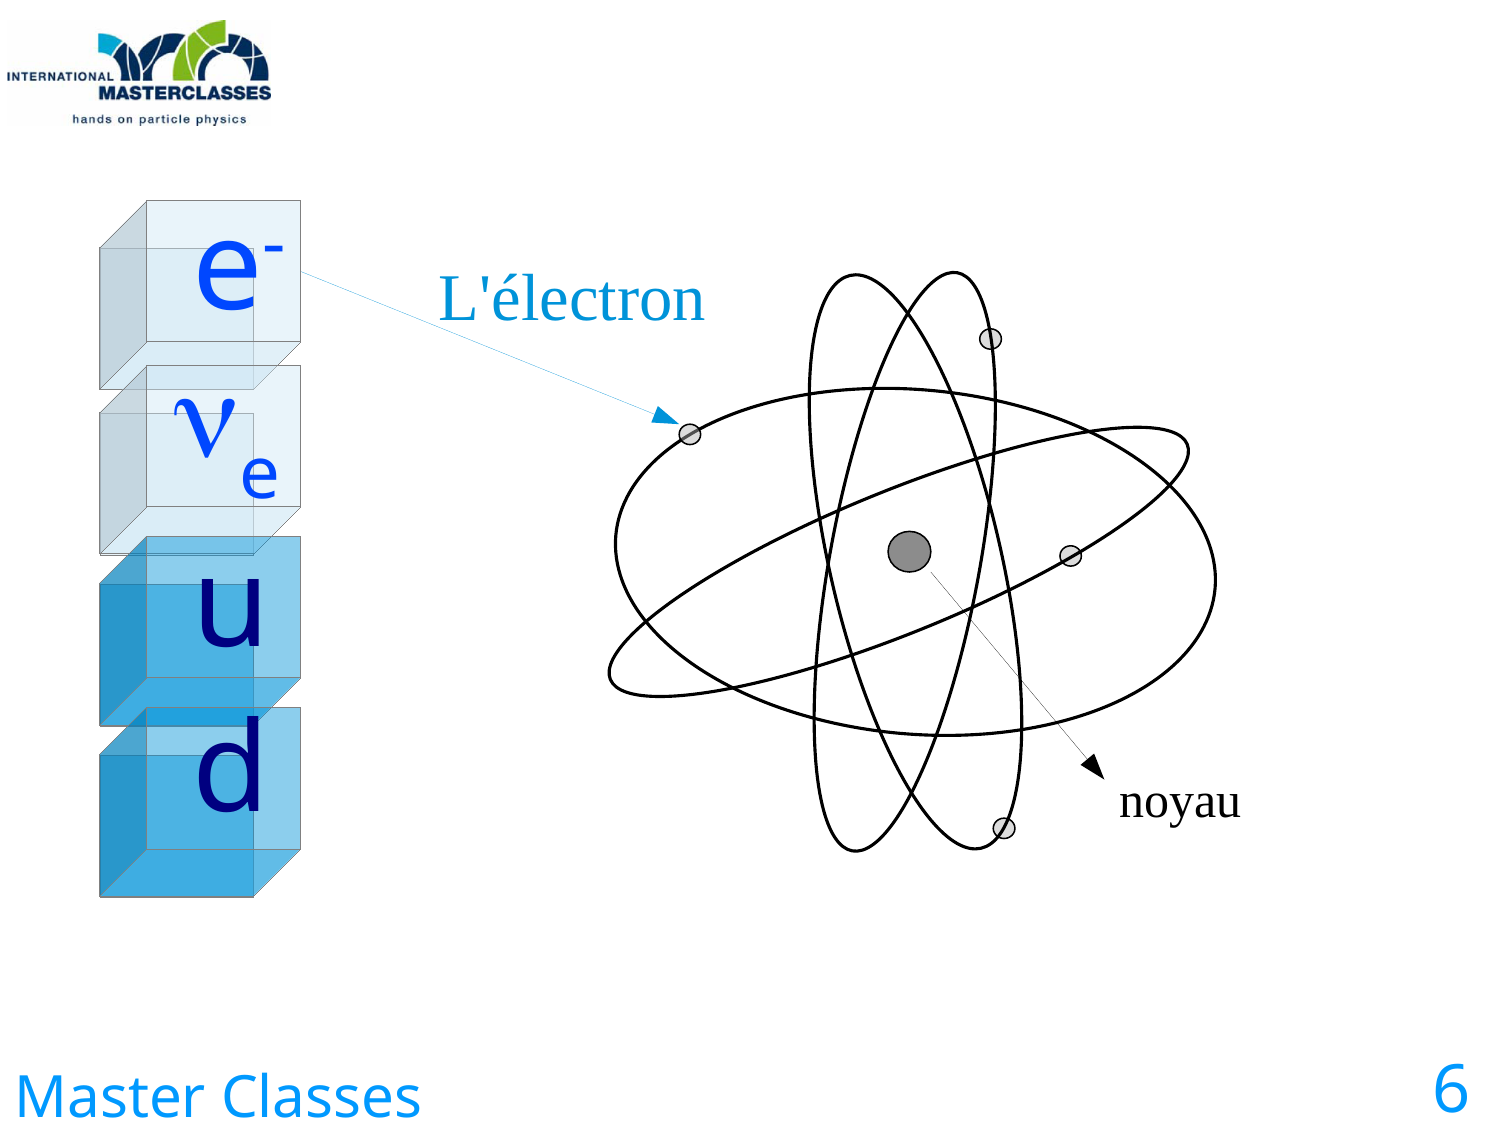

e-
L'électron
νe
u
d
noyau
6
Master Classes 2013